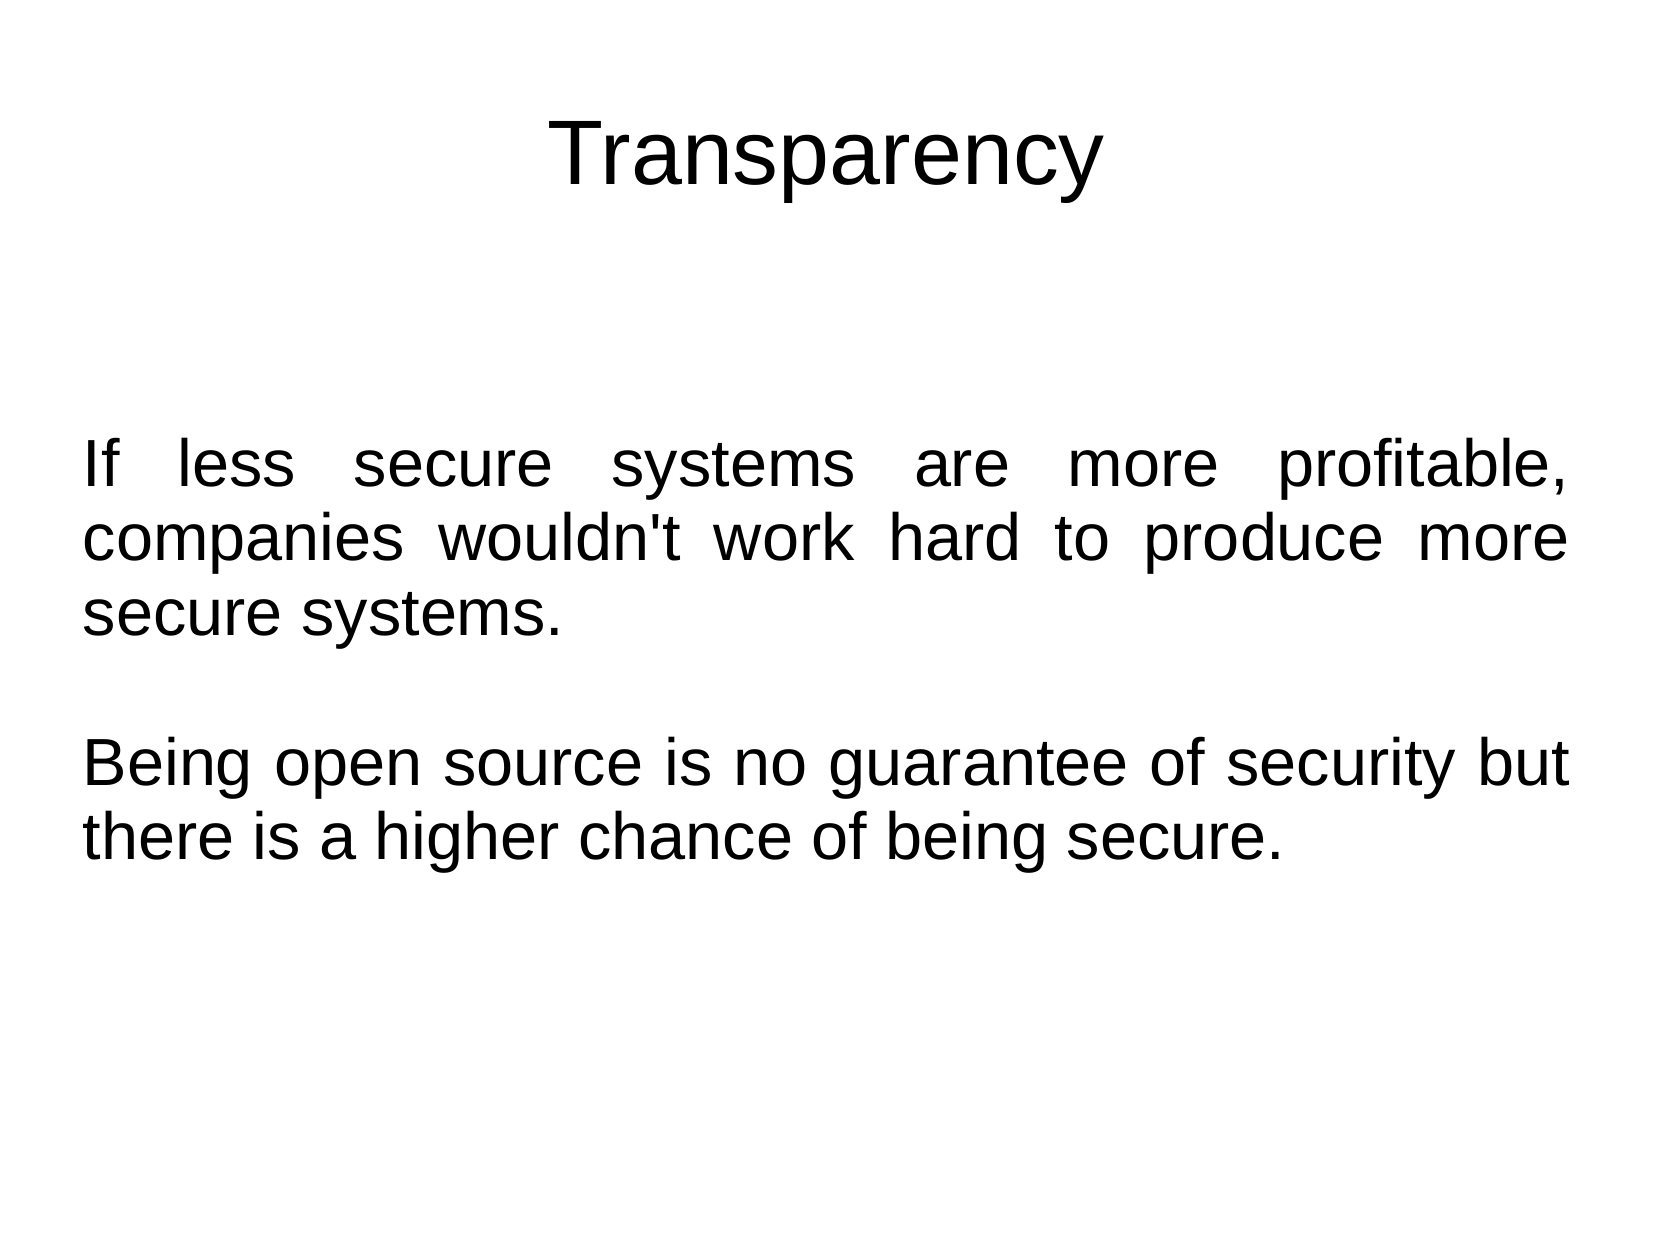

# Transparency
If less secure systems are more profitable, companies wouldn't work hard to produce more secure systems.
Being open source is no guarantee of security but there is a higher chance of being secure.